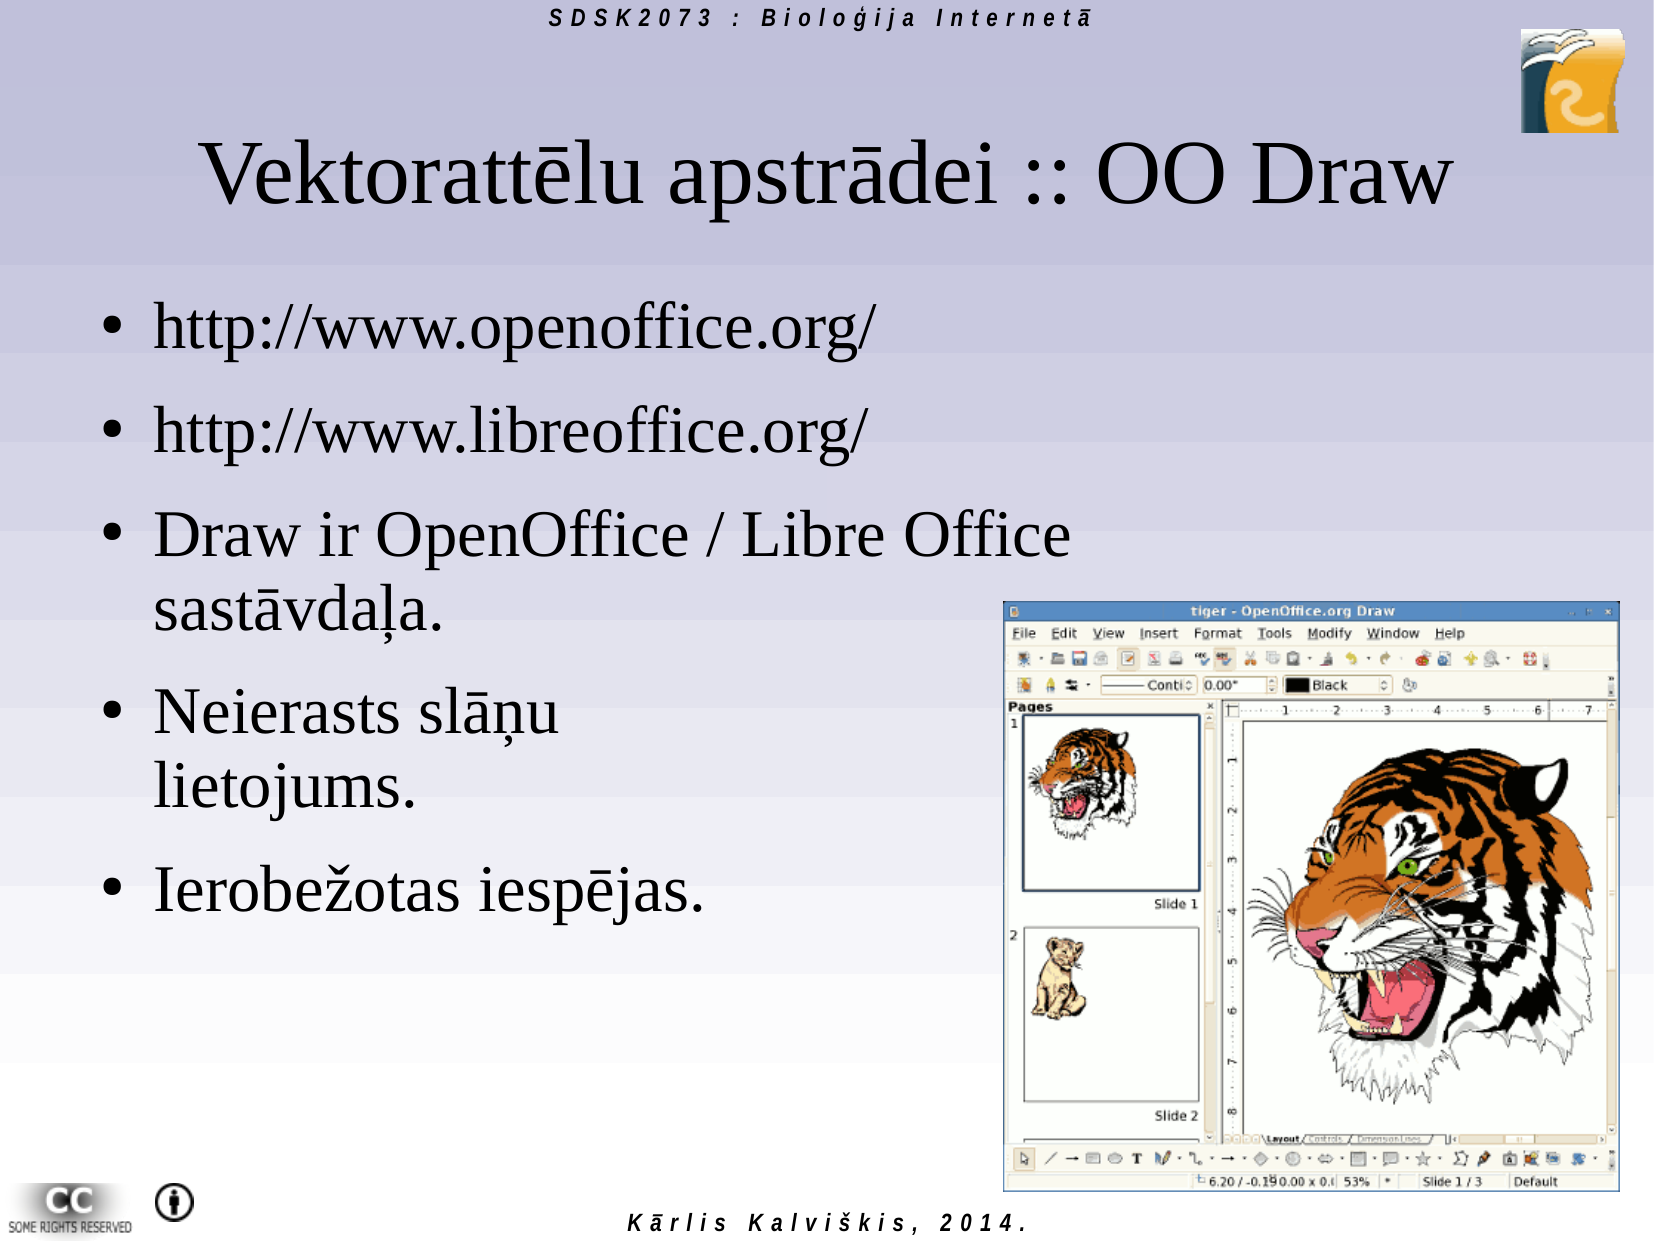

# Vektorattēlu apstrādei :: OO Draw
http://www.openoffice.org/
http://www.libreoffice.org/
Draw ir OpenOffice / Libre Office
sastāvdaļa.
Neierasts slāņu
lietojums.
Ierobežotas iespējas.